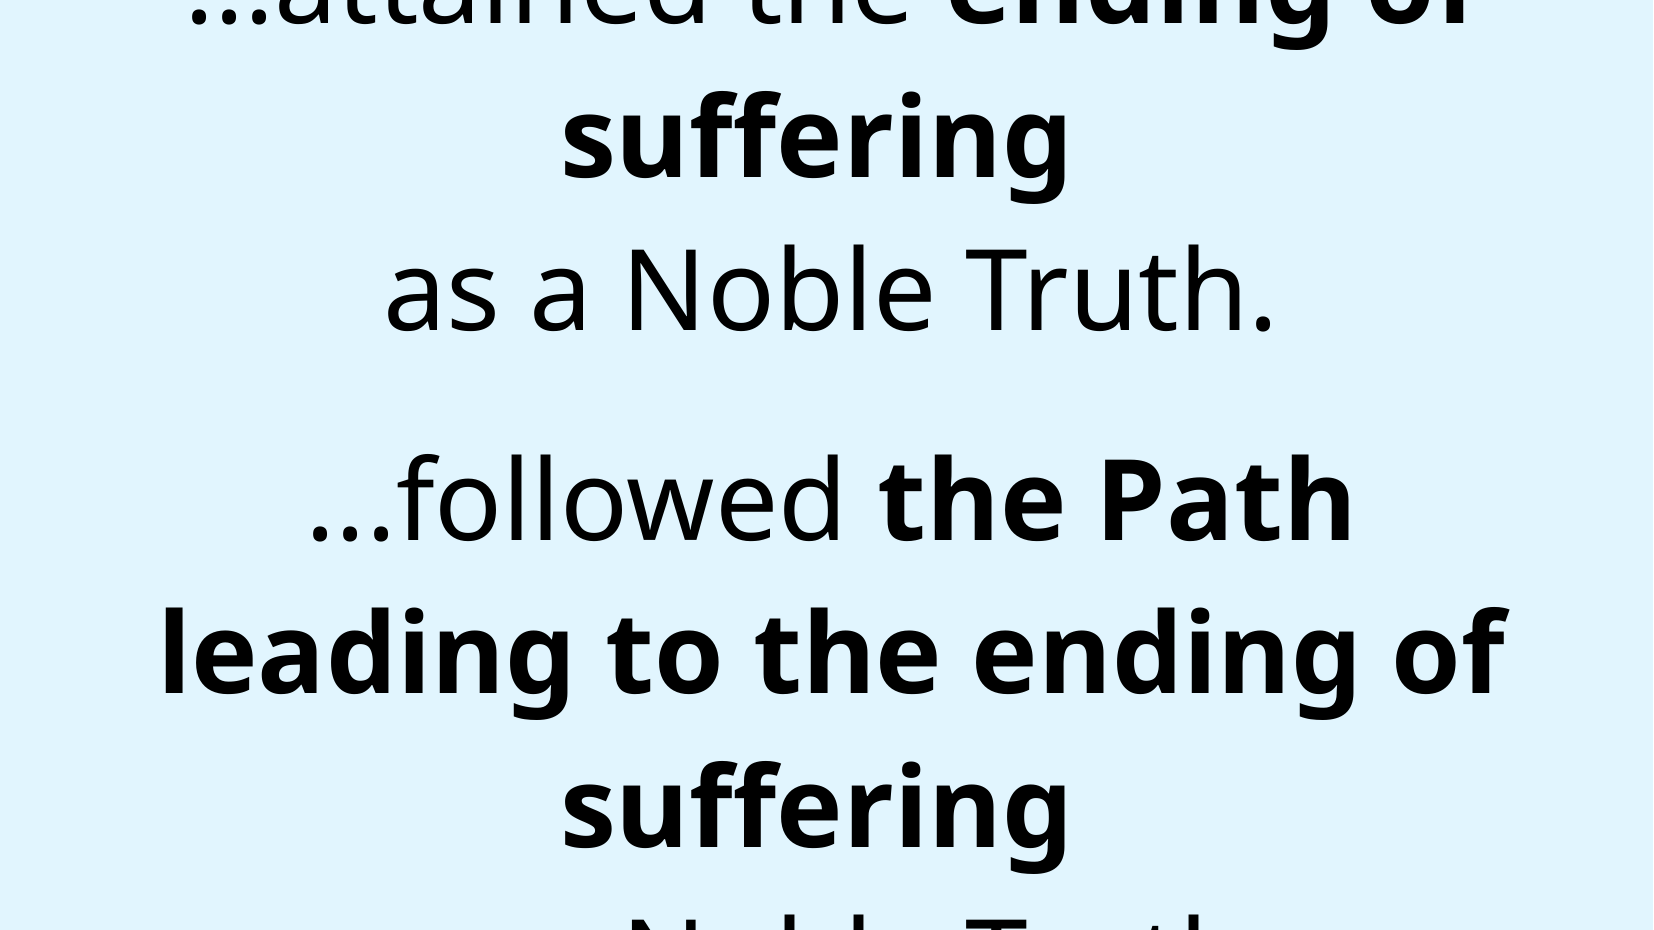

# ...attained the ending of suffering
as a Noble Truth.
...followed the Path
leading to the ending of suffering
as a Noble Truth.